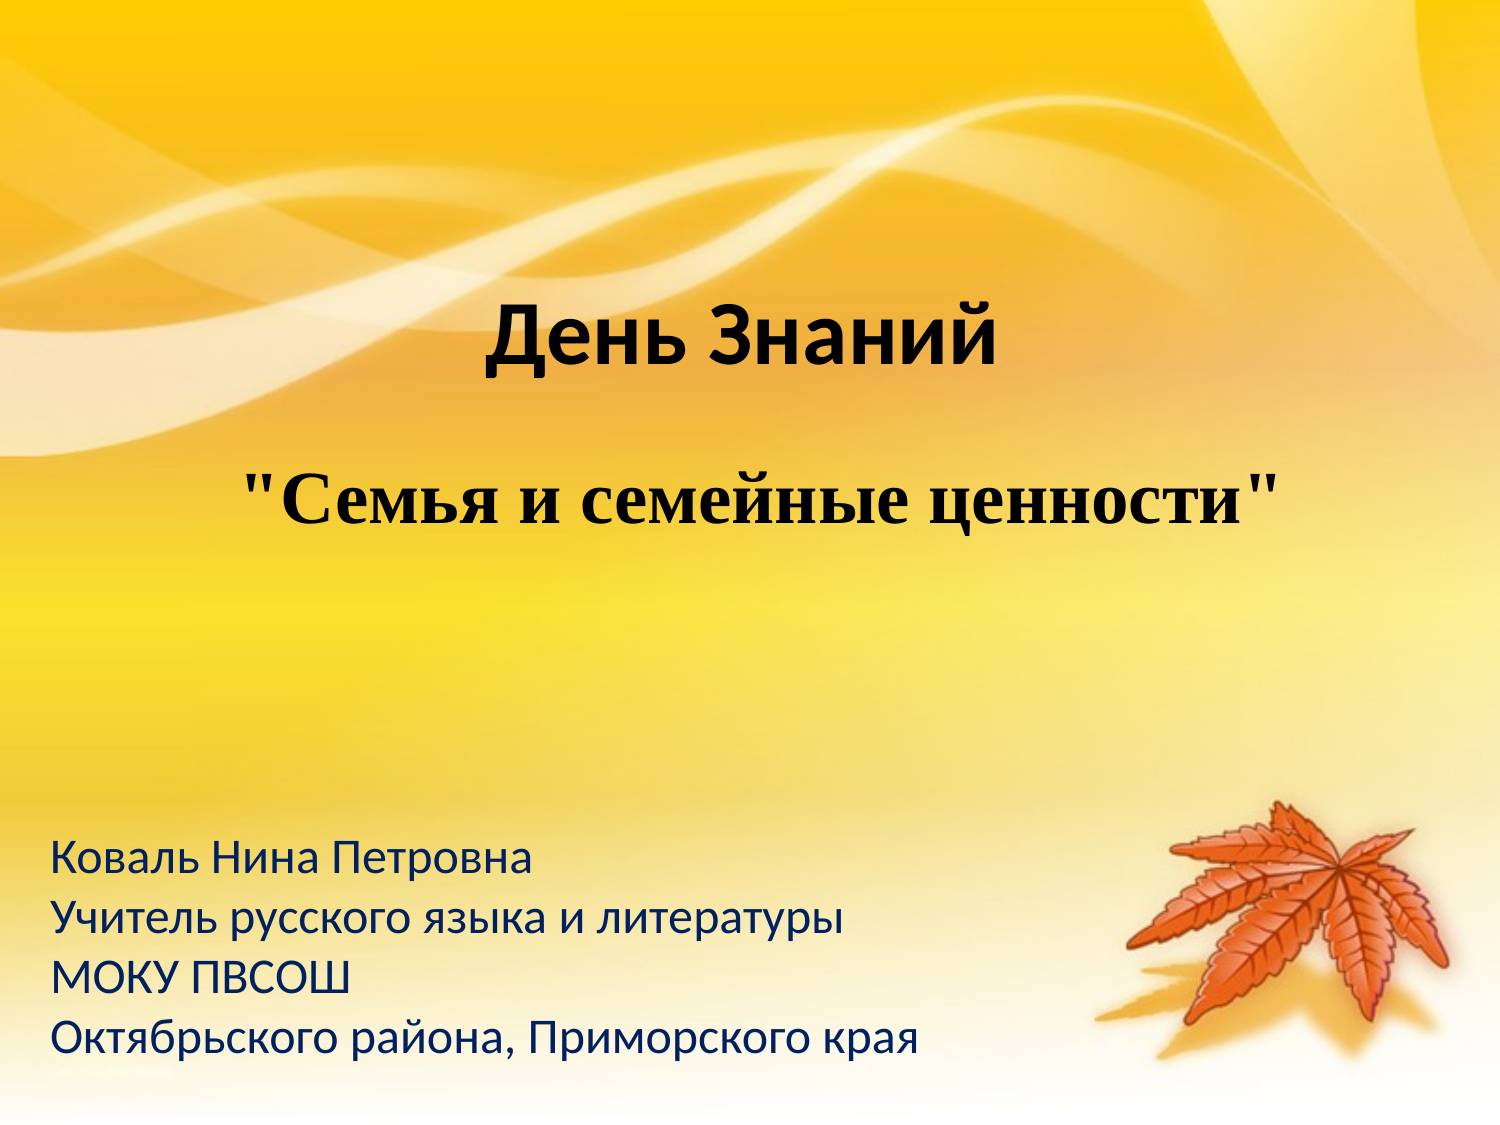

# День Знаний
"Семья и семейные ценности"
Коваль Нина Петровна
Учитель русского языка и литературы
МОКУ ПВСОШ
Октябрьского района, Приморского края